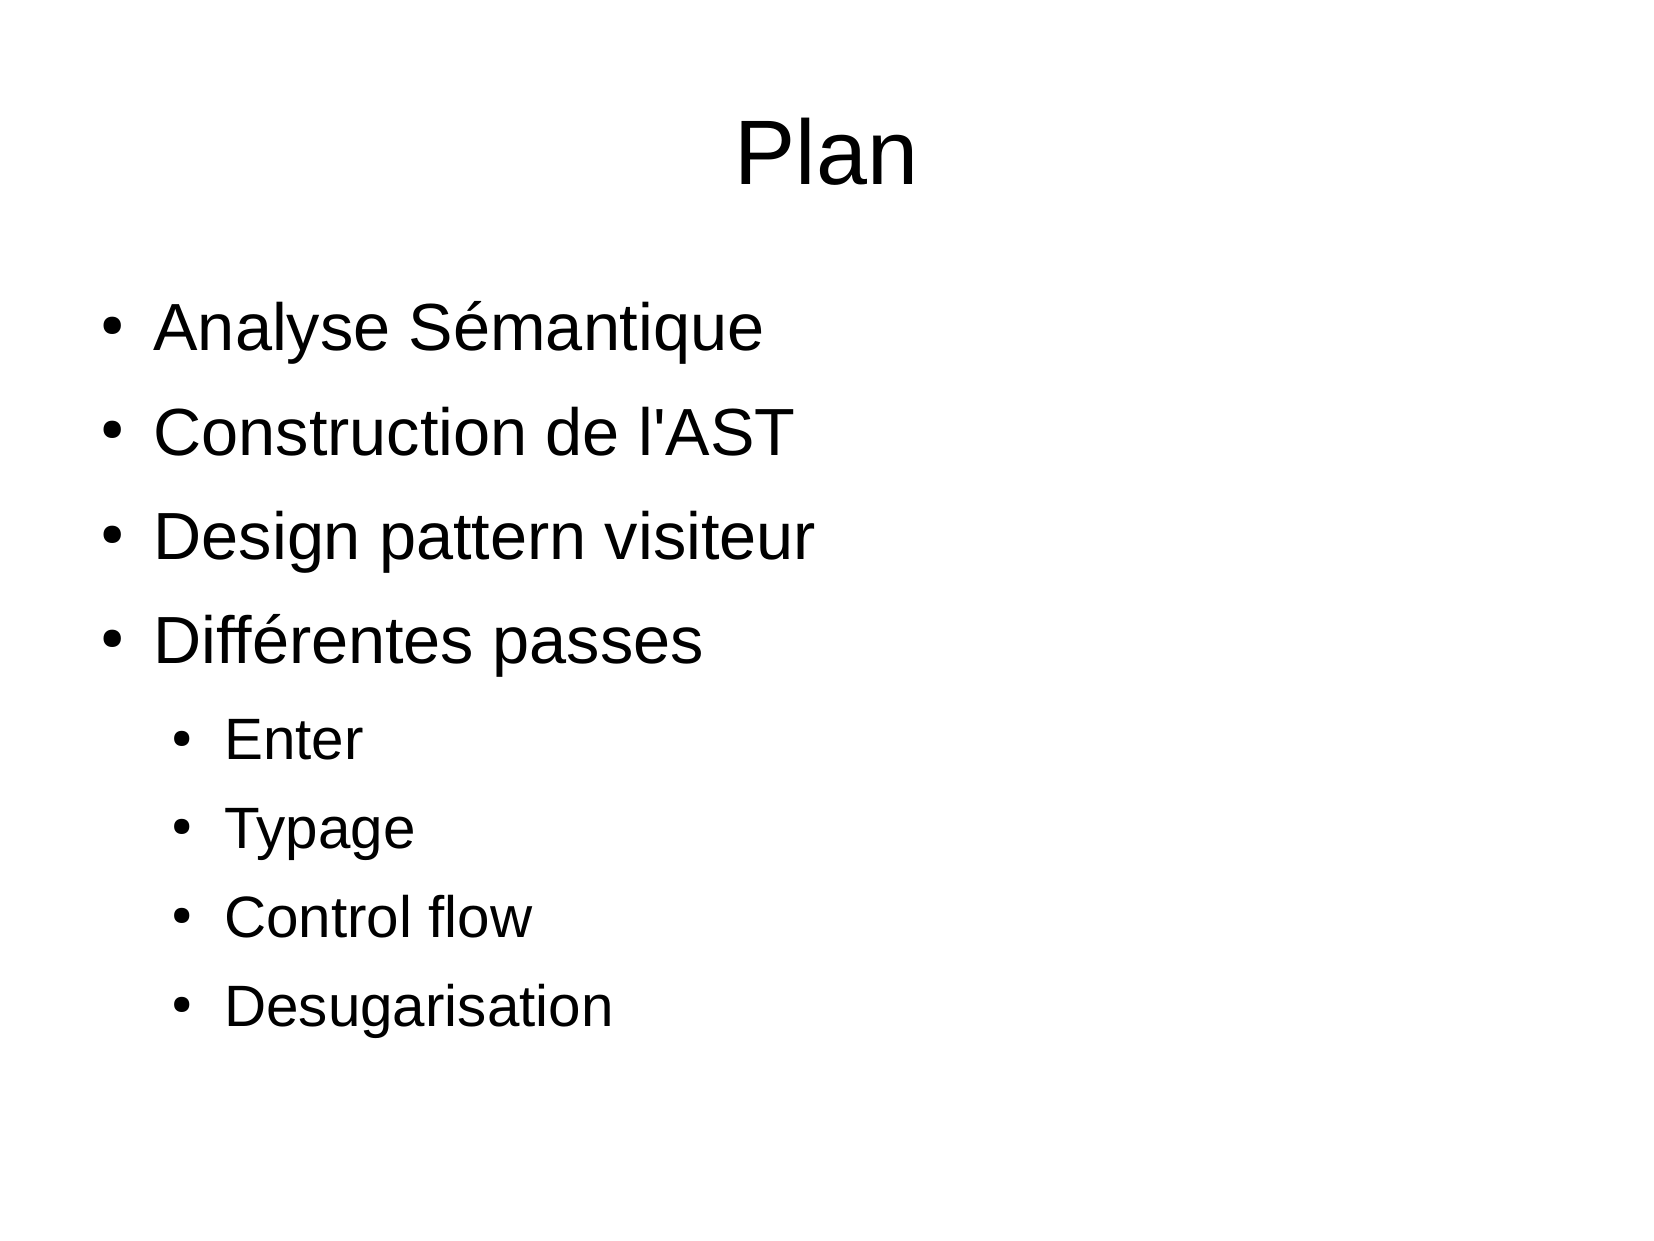

# Plan
Analyse Sémantique
Construction de l'AST
Design pattern visiteur
Différentes passes
Enter
Typage
Control flow
Desugarisation